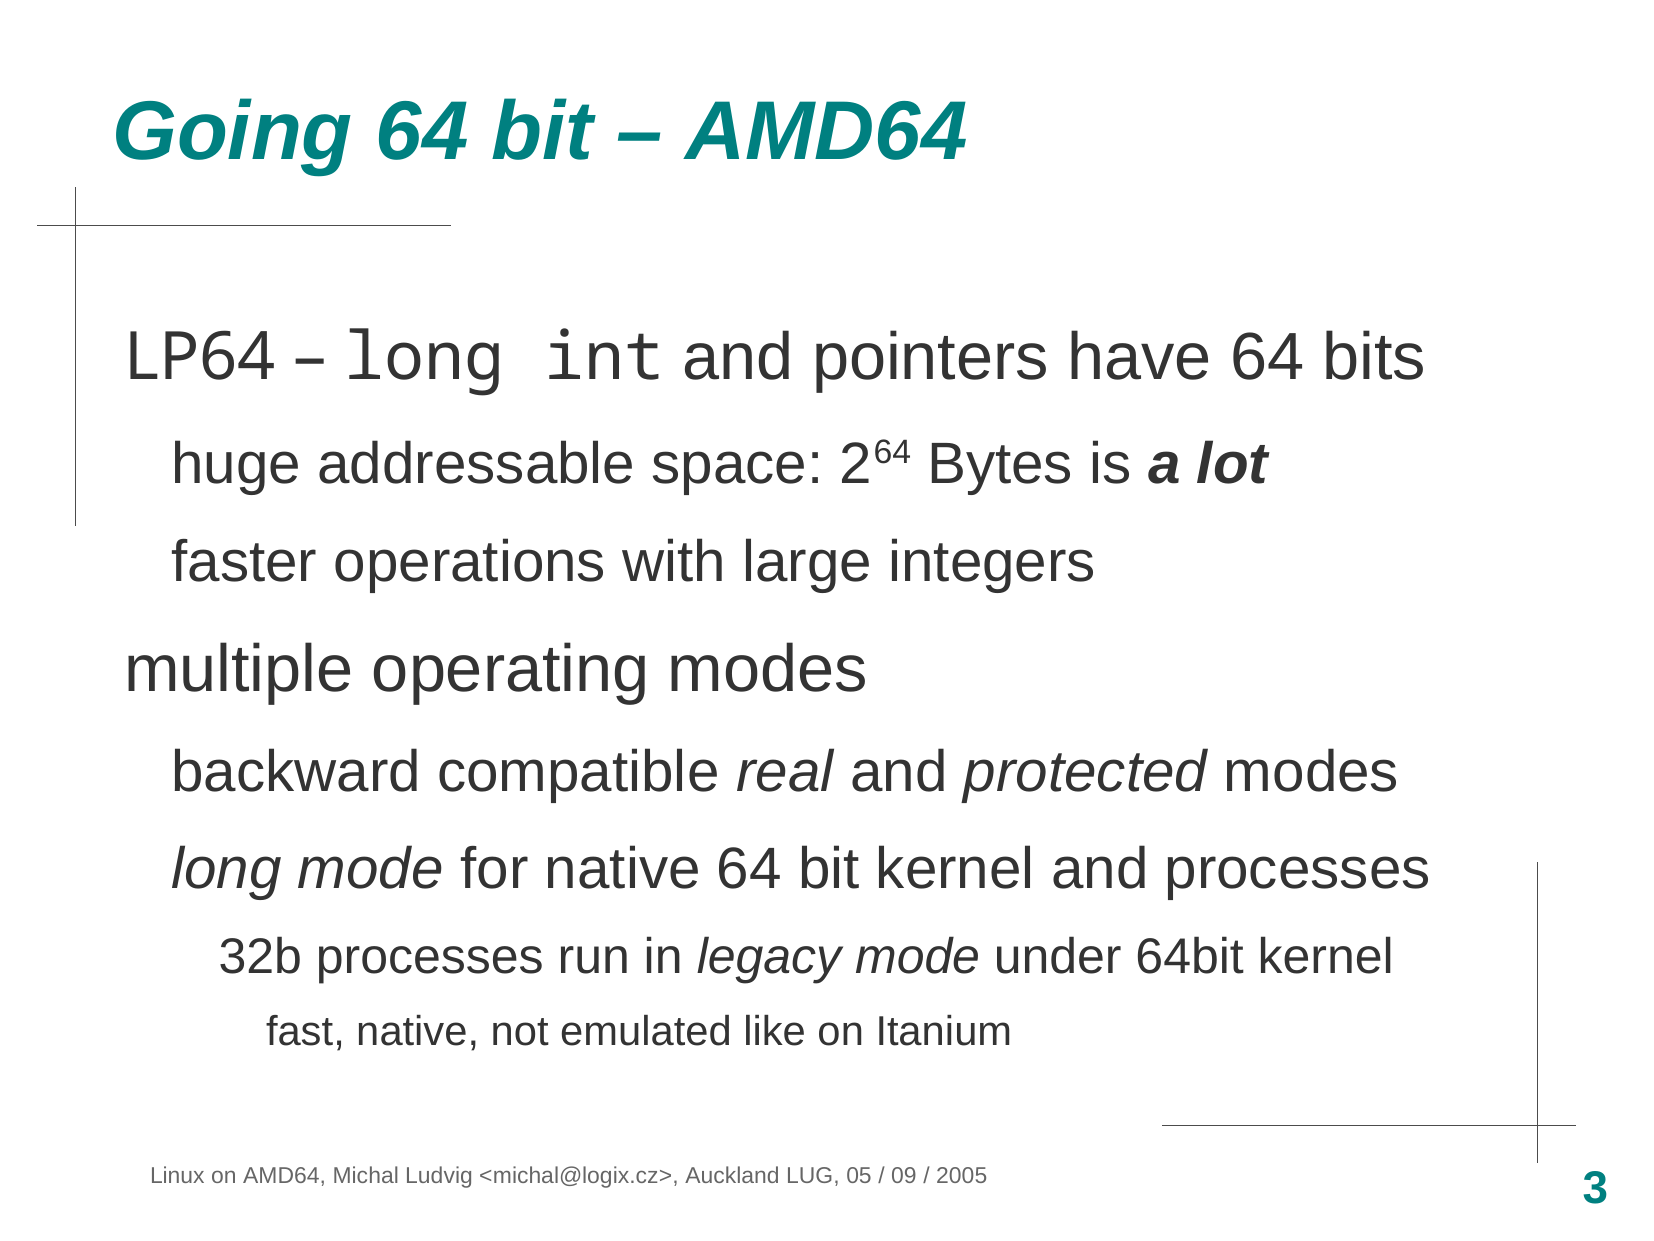

# Going 64 bit – AMD64
LP64 – long int and pointers have 64 bits
huge addressable space: 264 Bytes is a lot
faster operations with large integers
multiple operating modes
backward compatible real and protected modes
long mode for native 64 bit kernel and processes
32b processes run in legacy mode under 64bit kernel
fast, native, not emulated like on Itanium